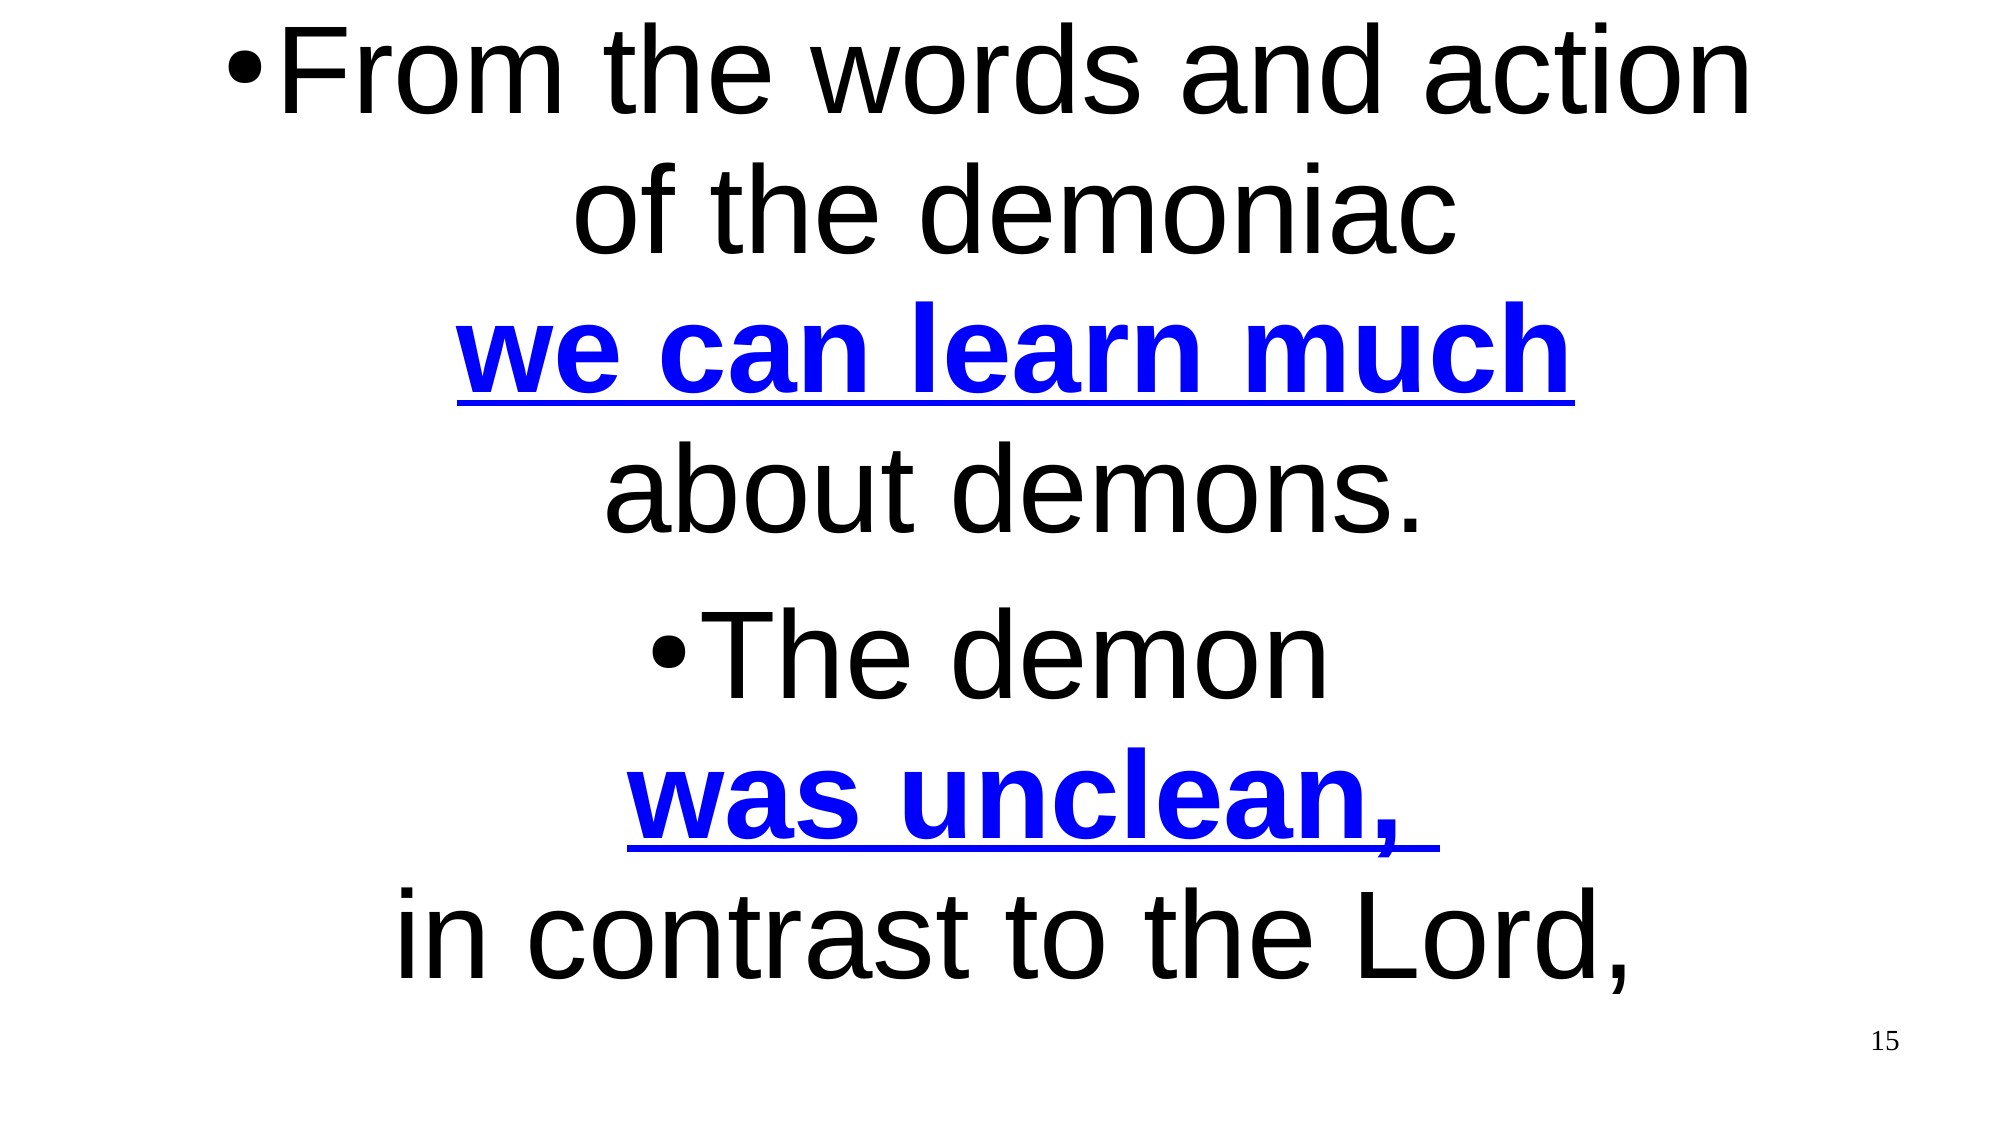

# From the words and action of the demoniac we can learn much about demons.
The demon
was unclean,
in contrast to the Lord,
15